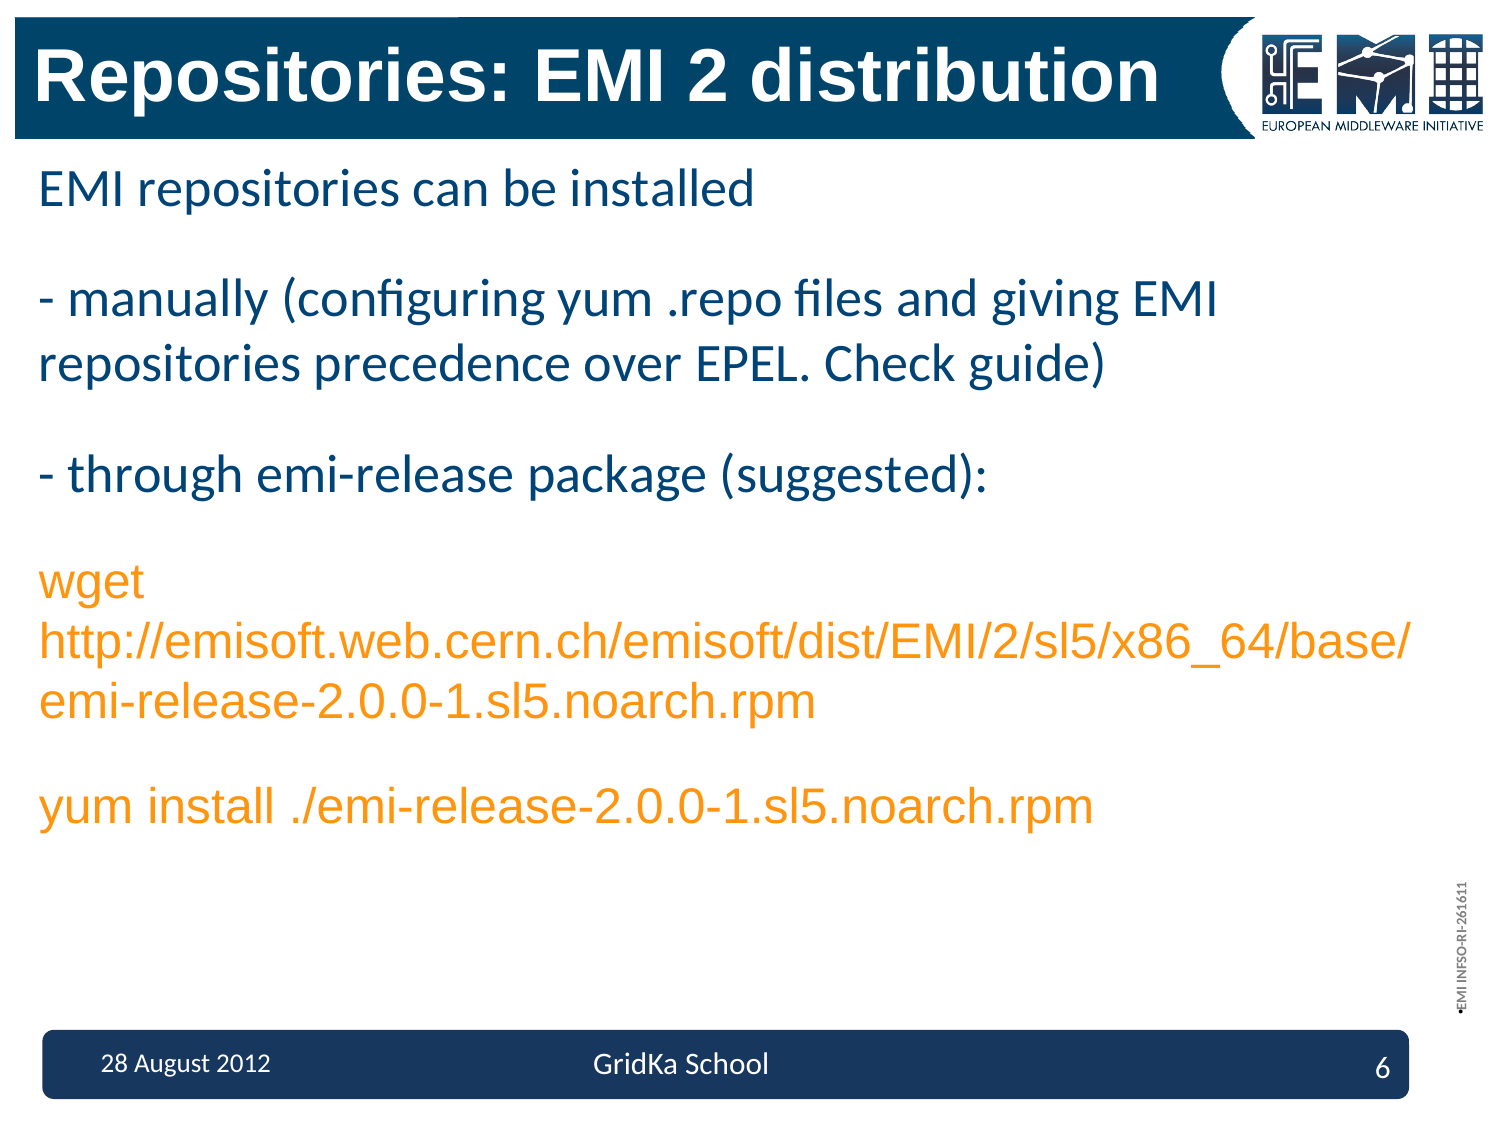

Repositories: EMI 2 distribution
EMI repositories can be installed
- manually (configuring yum .repo files and giving EMI repositories precedence over EPEL. Check guide)
- through emi-release package (suggested):
wget http://emisoft.web.cern.ch/emisoft/dist/EMI/2/sl5/x86_64/base/emi-release-2.0.0-1.sl5.noarch.rpm
yum install ./emi-release-2.0.0-1.sl5.noarch.rpm
GridKa School
6